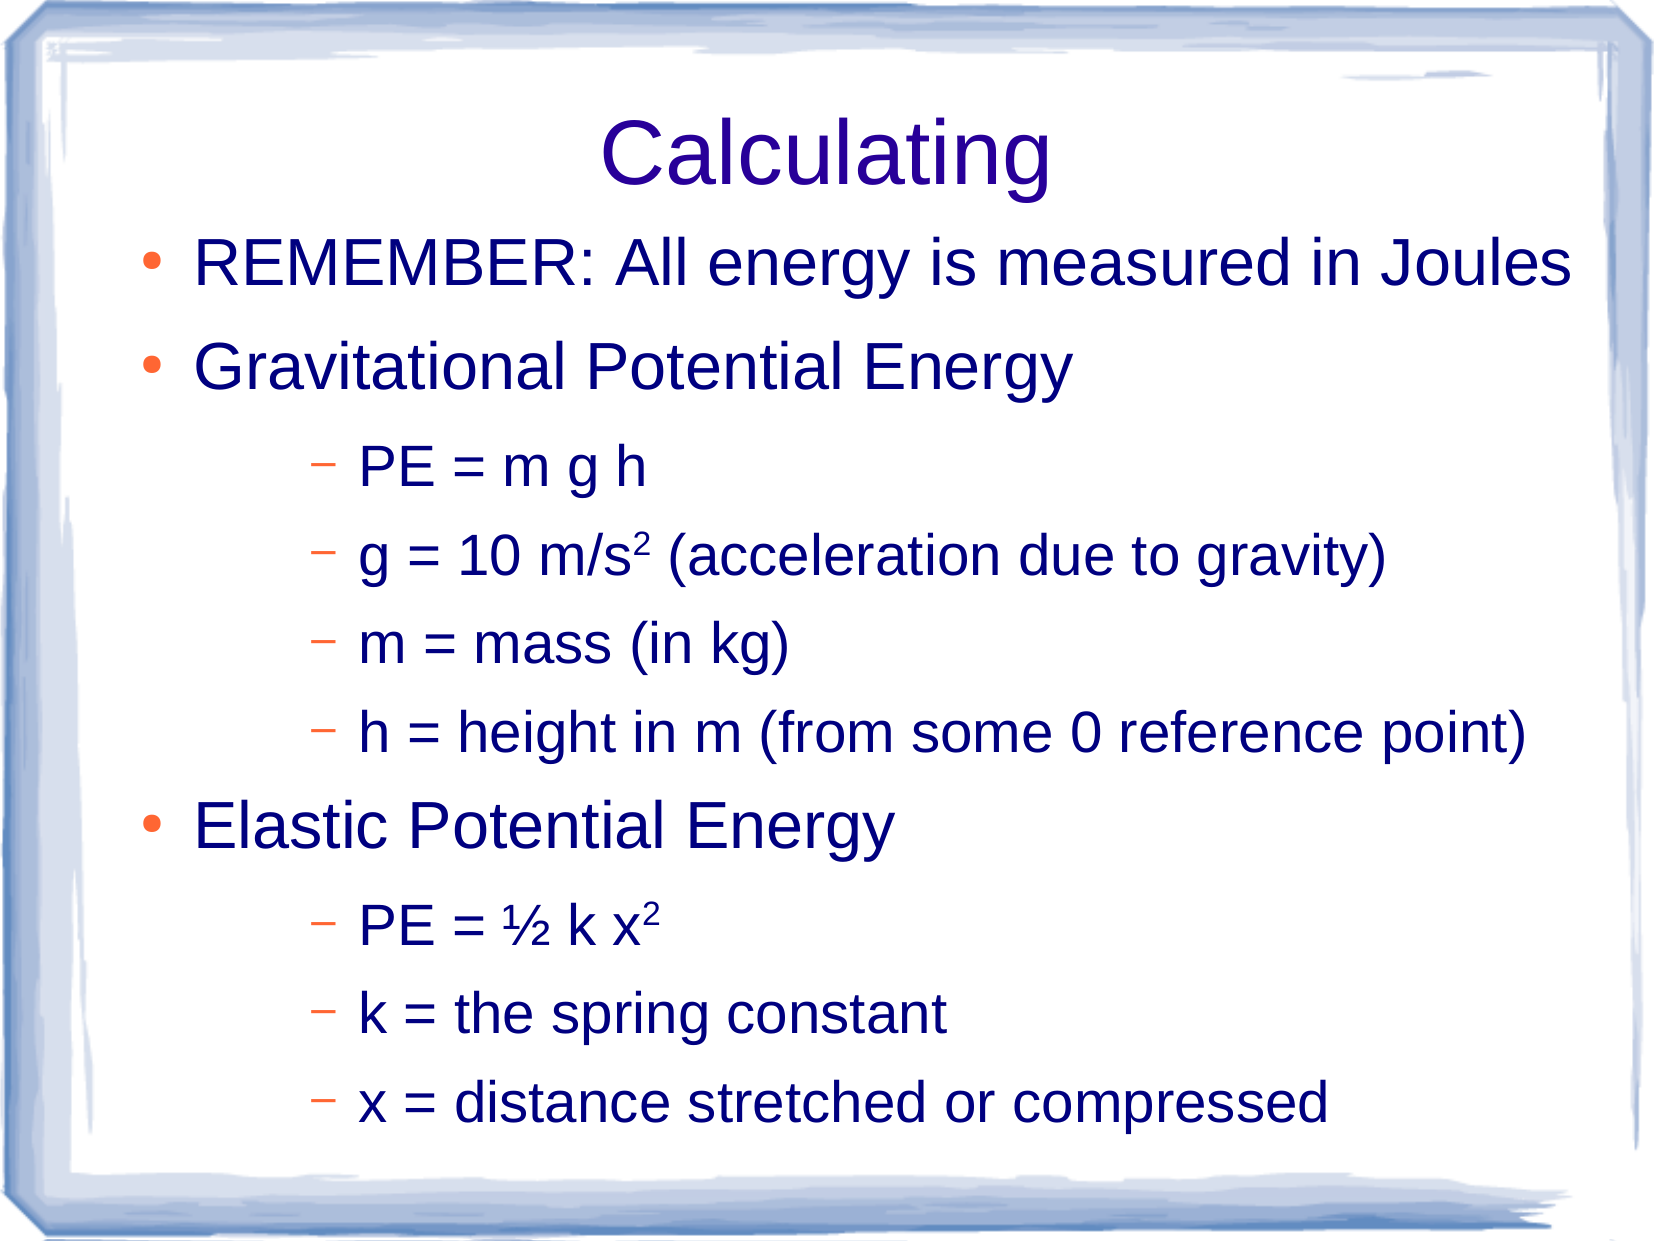

# Calculating
REMEMBER: All energy is measured in Joules
Gravitational Potential Energy
PE = m g h
g = 10 m/s2 (acceleration due to gravity)
m = mass (in kg)
h = height in m (from some 0 reference point)
Elastic Potential Energy
PE = ½ k x2
k = the spring constant
x = distance stretched or compressed